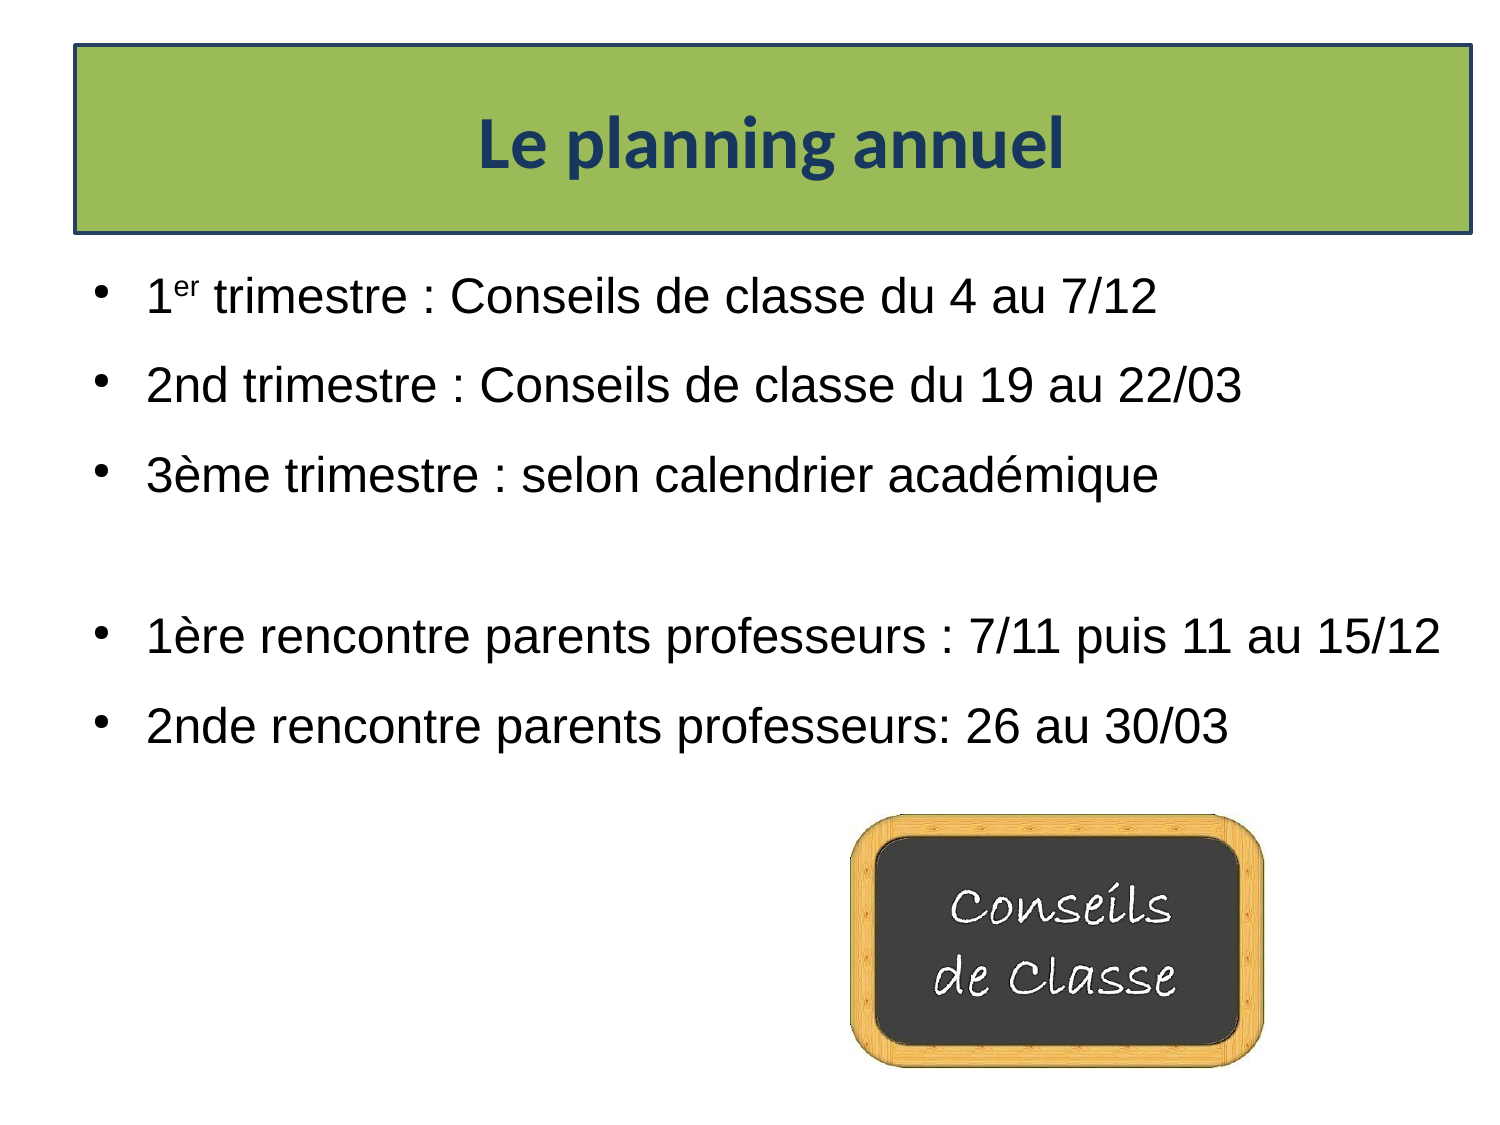

#
Le planning annuel
1er trimestre : Conseils de classe du 4 au 7/12
2nd trimestre : Conseils de classe du 19 au 22/03
3ème trimestre : selon calendrier académique
1ère rencontre parents professeurs : 7/11 puis 11 au 15/12
2nde rencontre parents professeurs: 26 au 30/03